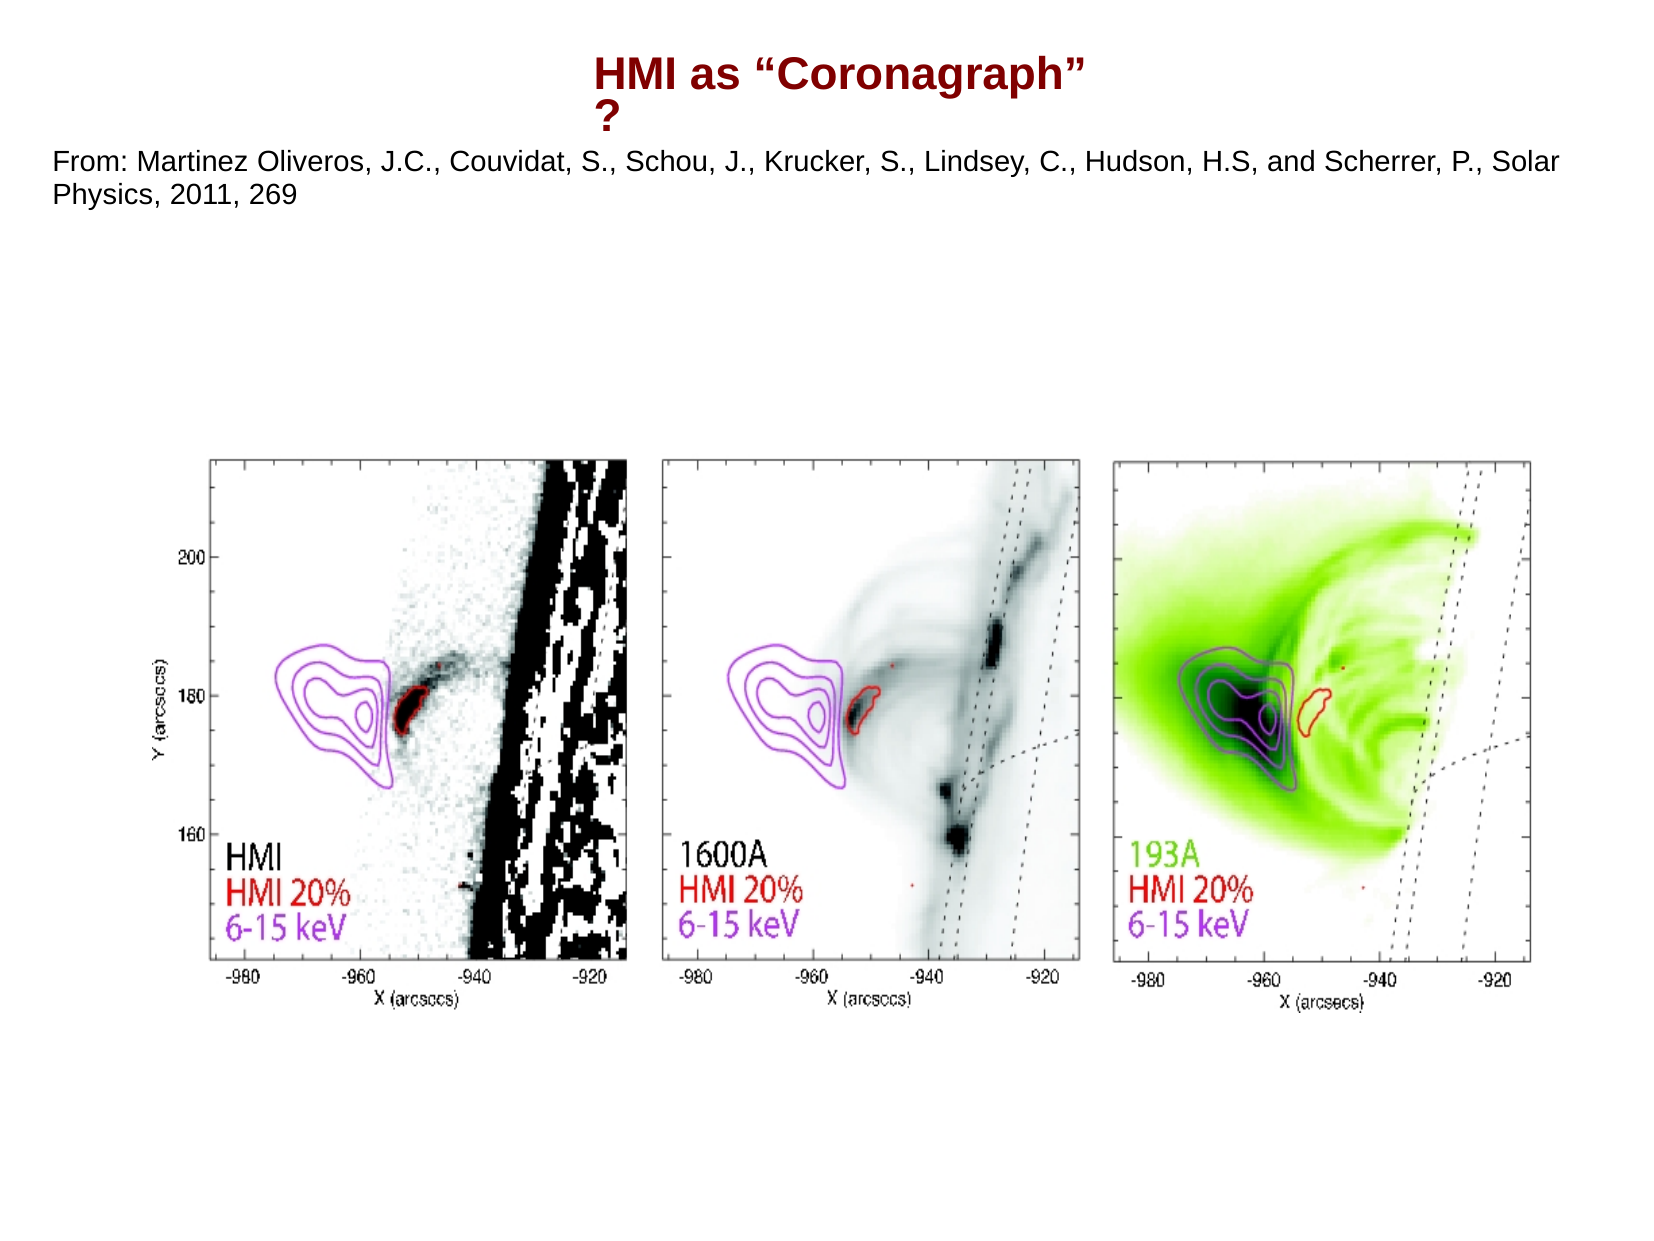

HMI as “Coronagraph”?
From: Martinez Oliveros, J.C., Couvidat, S., Schou, J., Krucker, S., Lindsey, C., Hudson, H.S, and Scherrer, P., Solar Physics, 2011, 269